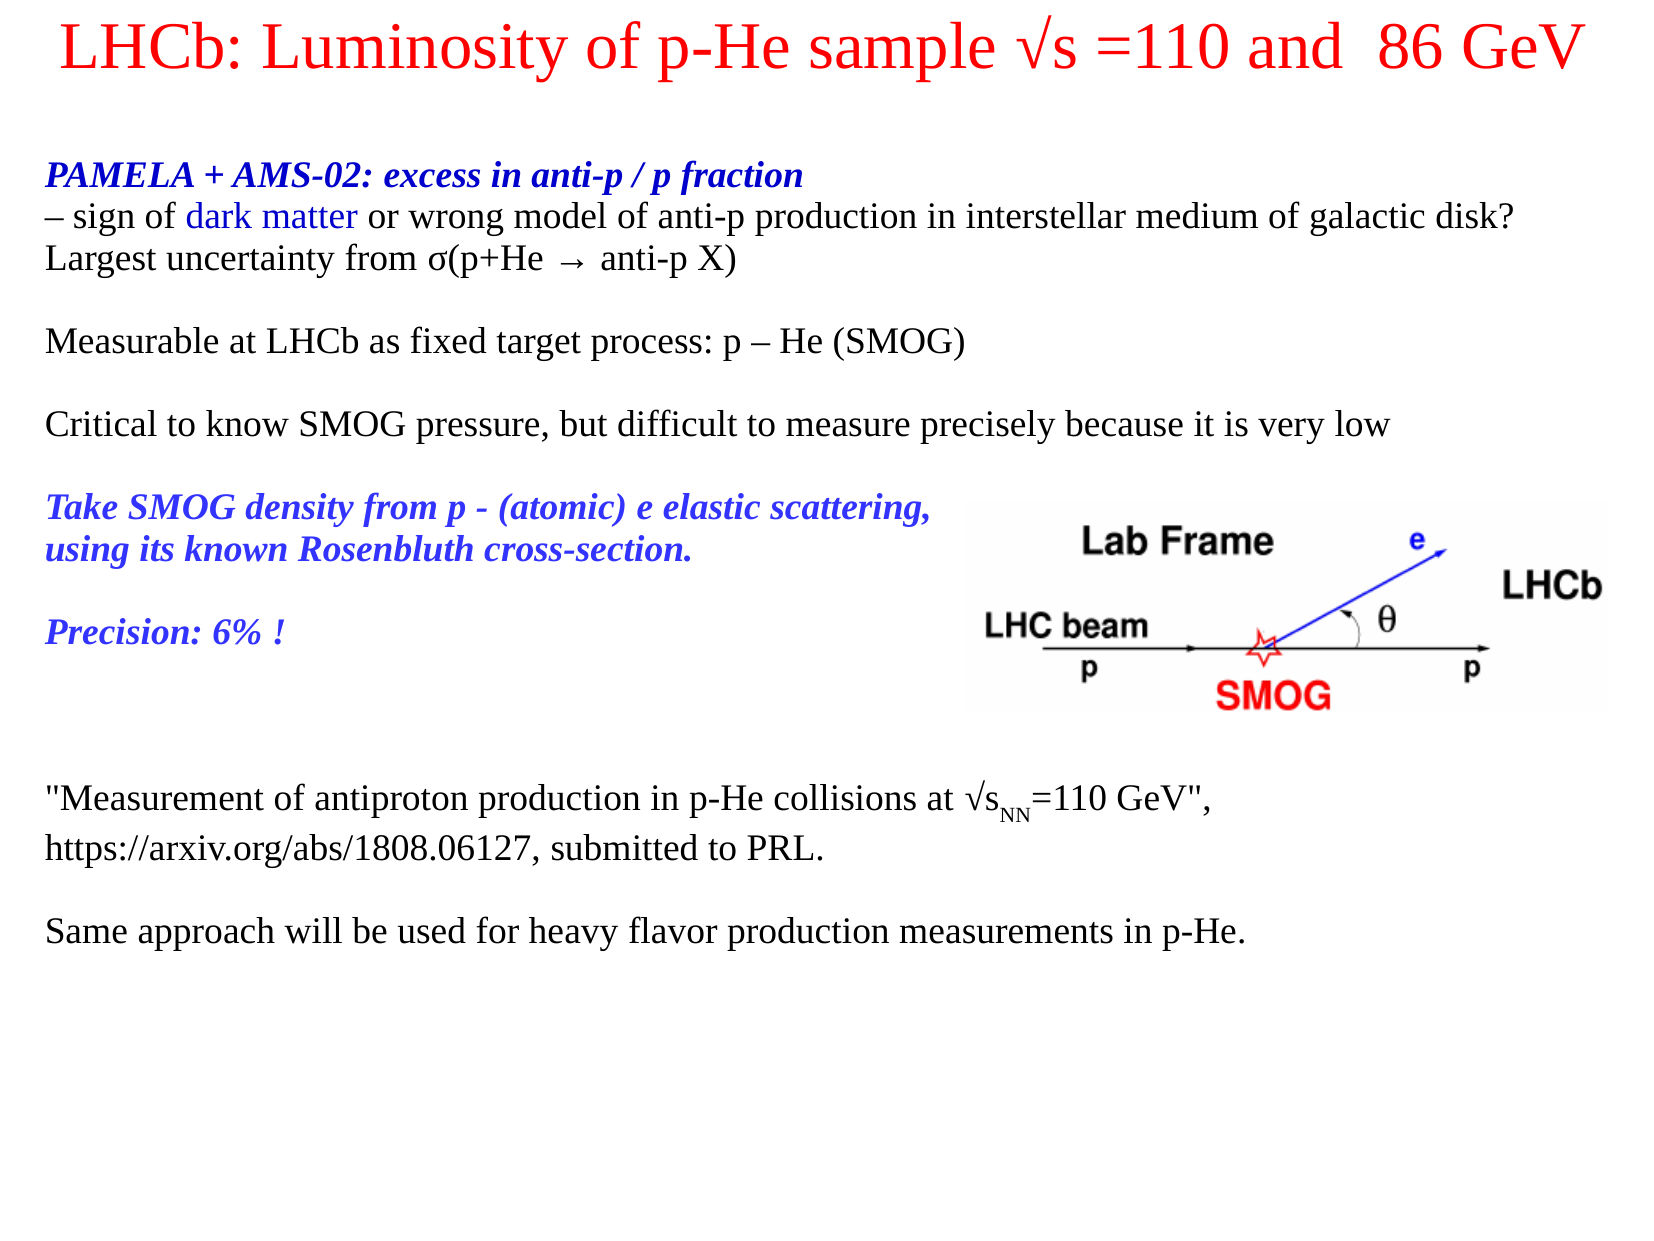

LHCb: Luminosity of p-He sample √s =110 and 86 GeV
PAMELA + AMS-02: excess in anti-p / p fraction
– sign of dark matter or wrong model of anti-p production in interstellar medium of galactic disk?
Largest uncertainty from σ(p+He → anti-p X)
Measurable at LHCb as fixed target process: p – He (SMOG)
Critical to know SMOG pressure, but difficult to measure precisely because it is very low
Take SMOG density from p - (atomic) e elastic scattering,
using its known Rosenbluth cross-section.
Precision: 6% !
"Measurement of antiproton production in p-He collisions at √sNN=110 GeV", https://arxiv.org/abs/1808.06127, submitted to PRL.
Same approach will be used for heavy flavor production measurements in p-He.